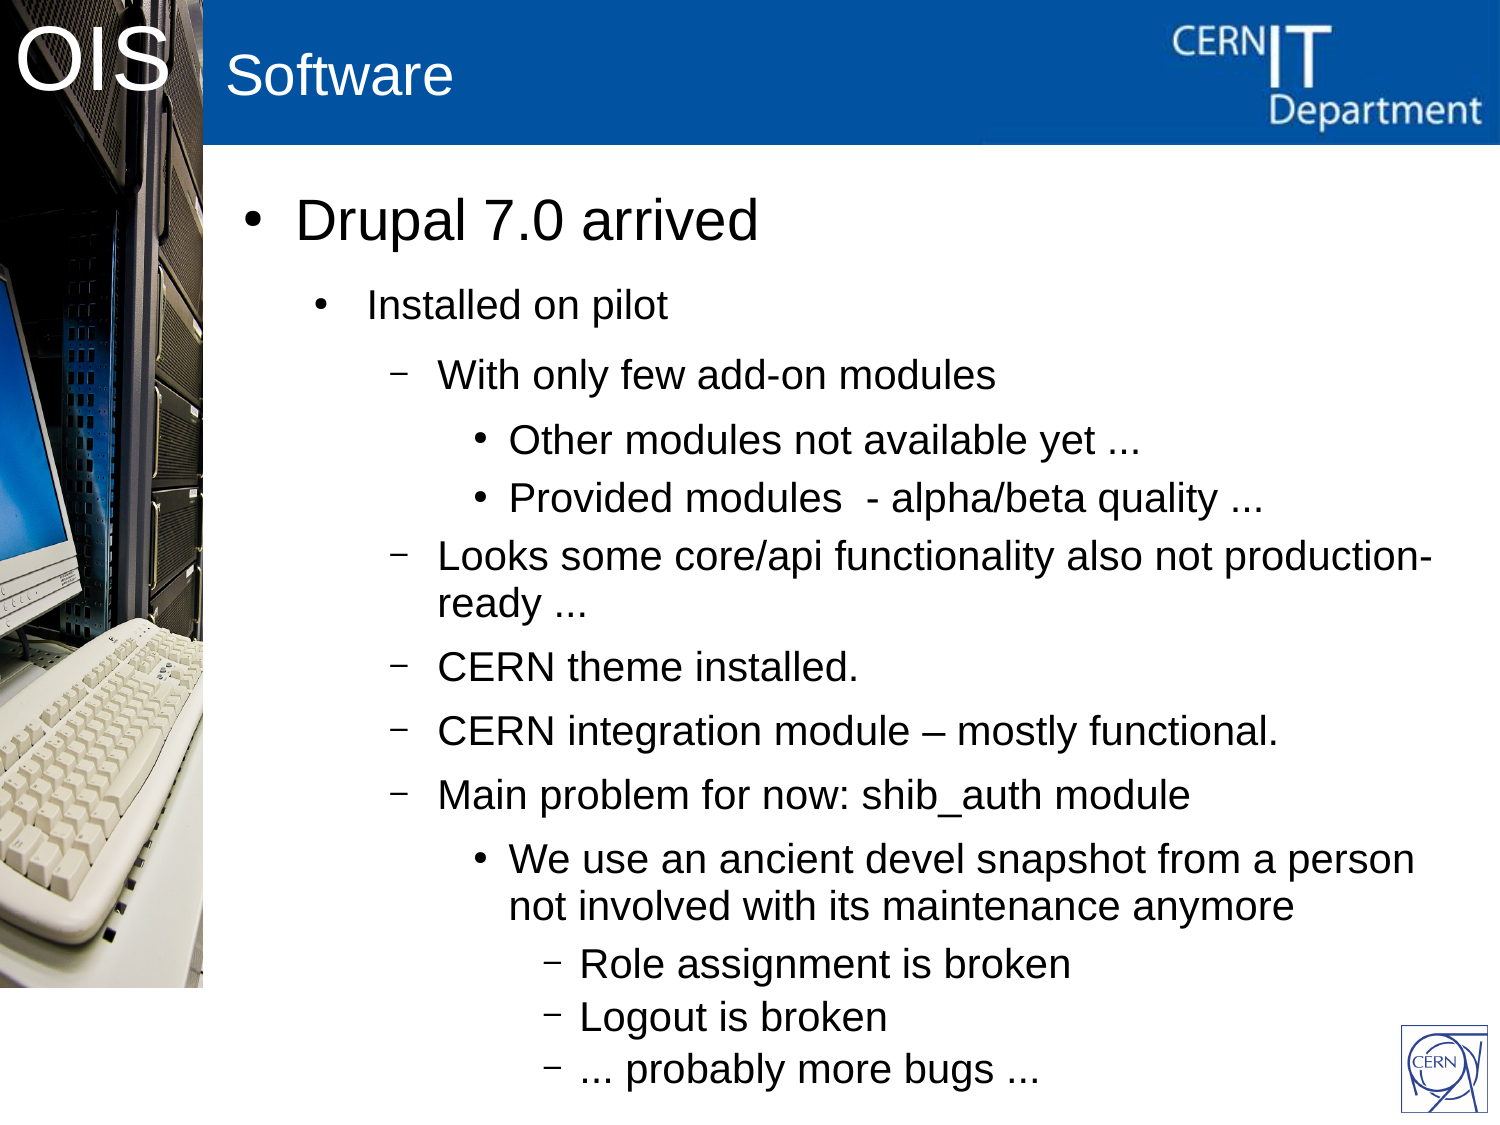

# Software
Drupal 7.0 arrived
Installed on pilot
With only few add-on modules
Other modules not available yet ...
Provided modules - alpha/beta quality ...
Looks some core/api functionality also not production-ready ...
CERN theme installed.
CERN integration module – mostly functional.
Main problem for now: shib_auth module
We use an ancient devel snapshot from a person not involved with its maintenance anymore
Role assignment is broken
Logout is broken
... probably more bugs ...